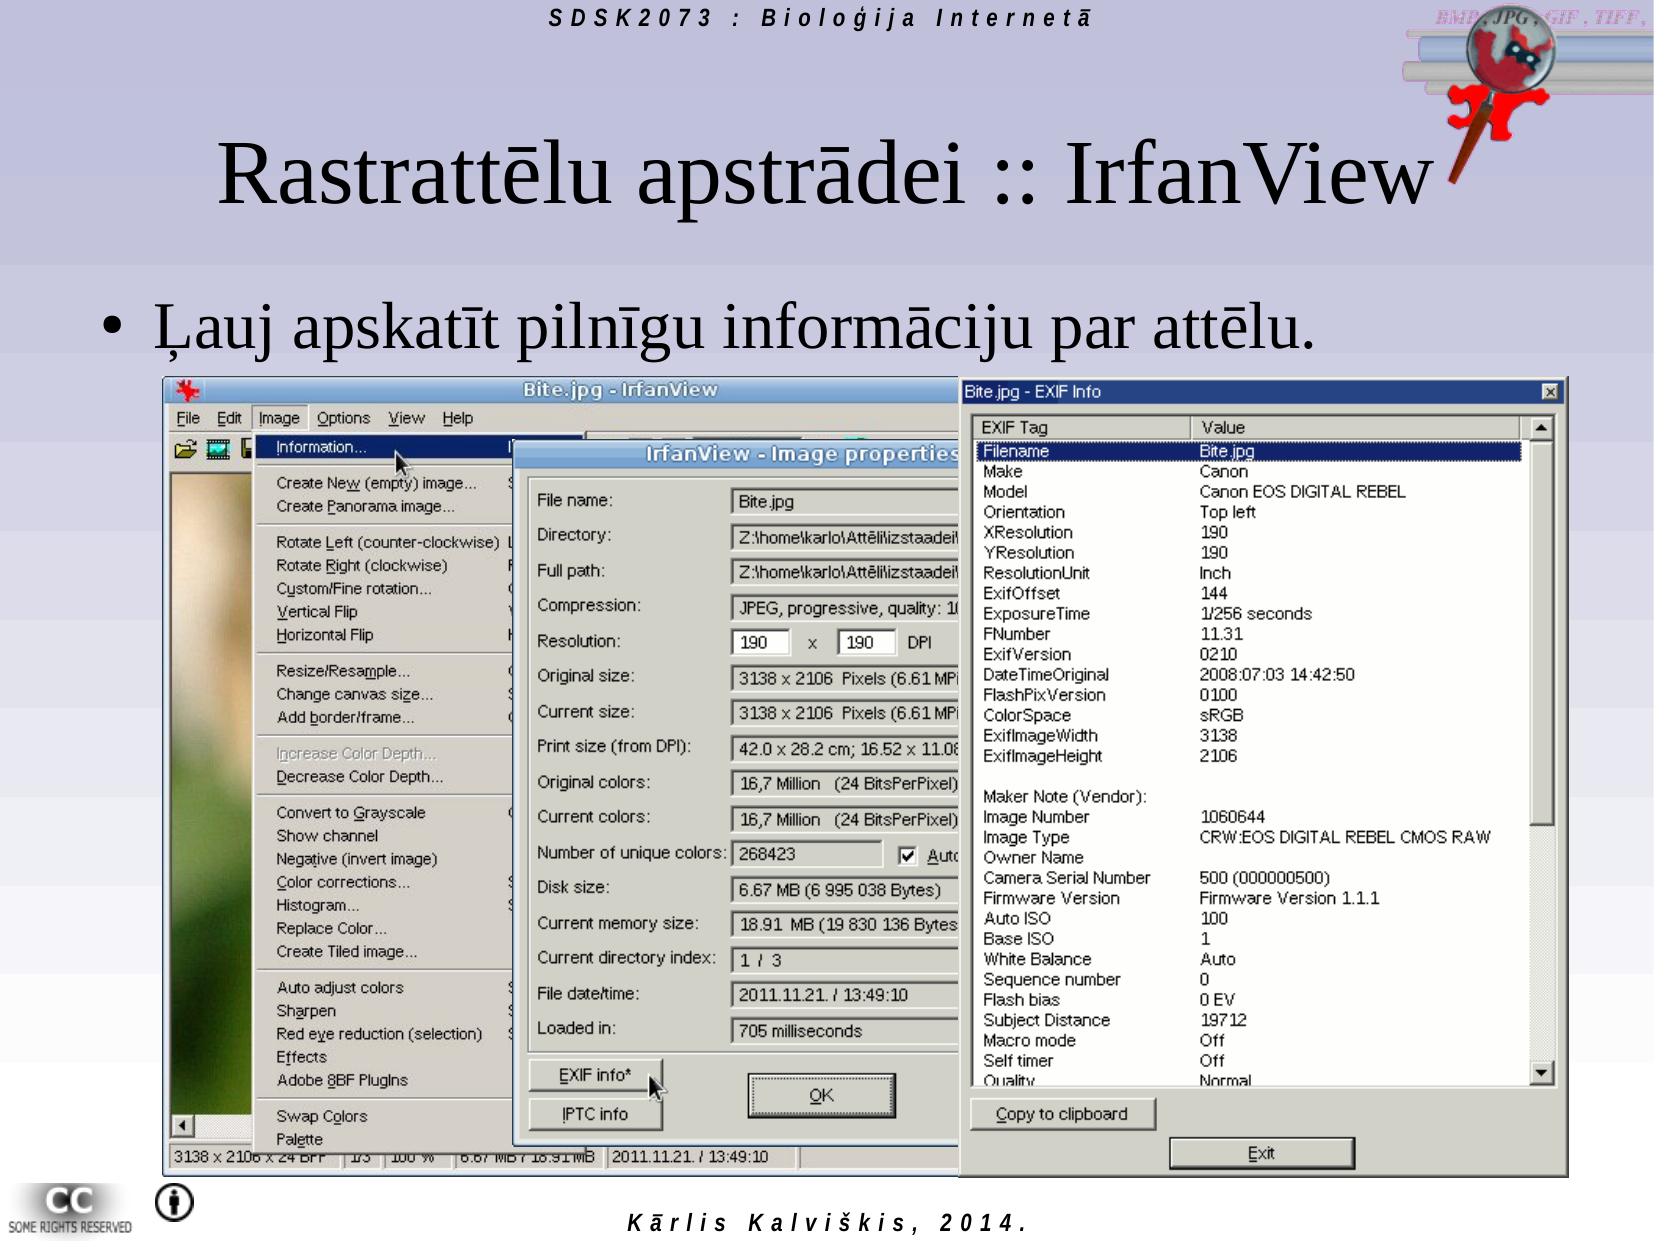

# Rastrattēlu apstrādei :: IrfanView
Ļauj apskatīt pilnīgu informāciju par attēlu.